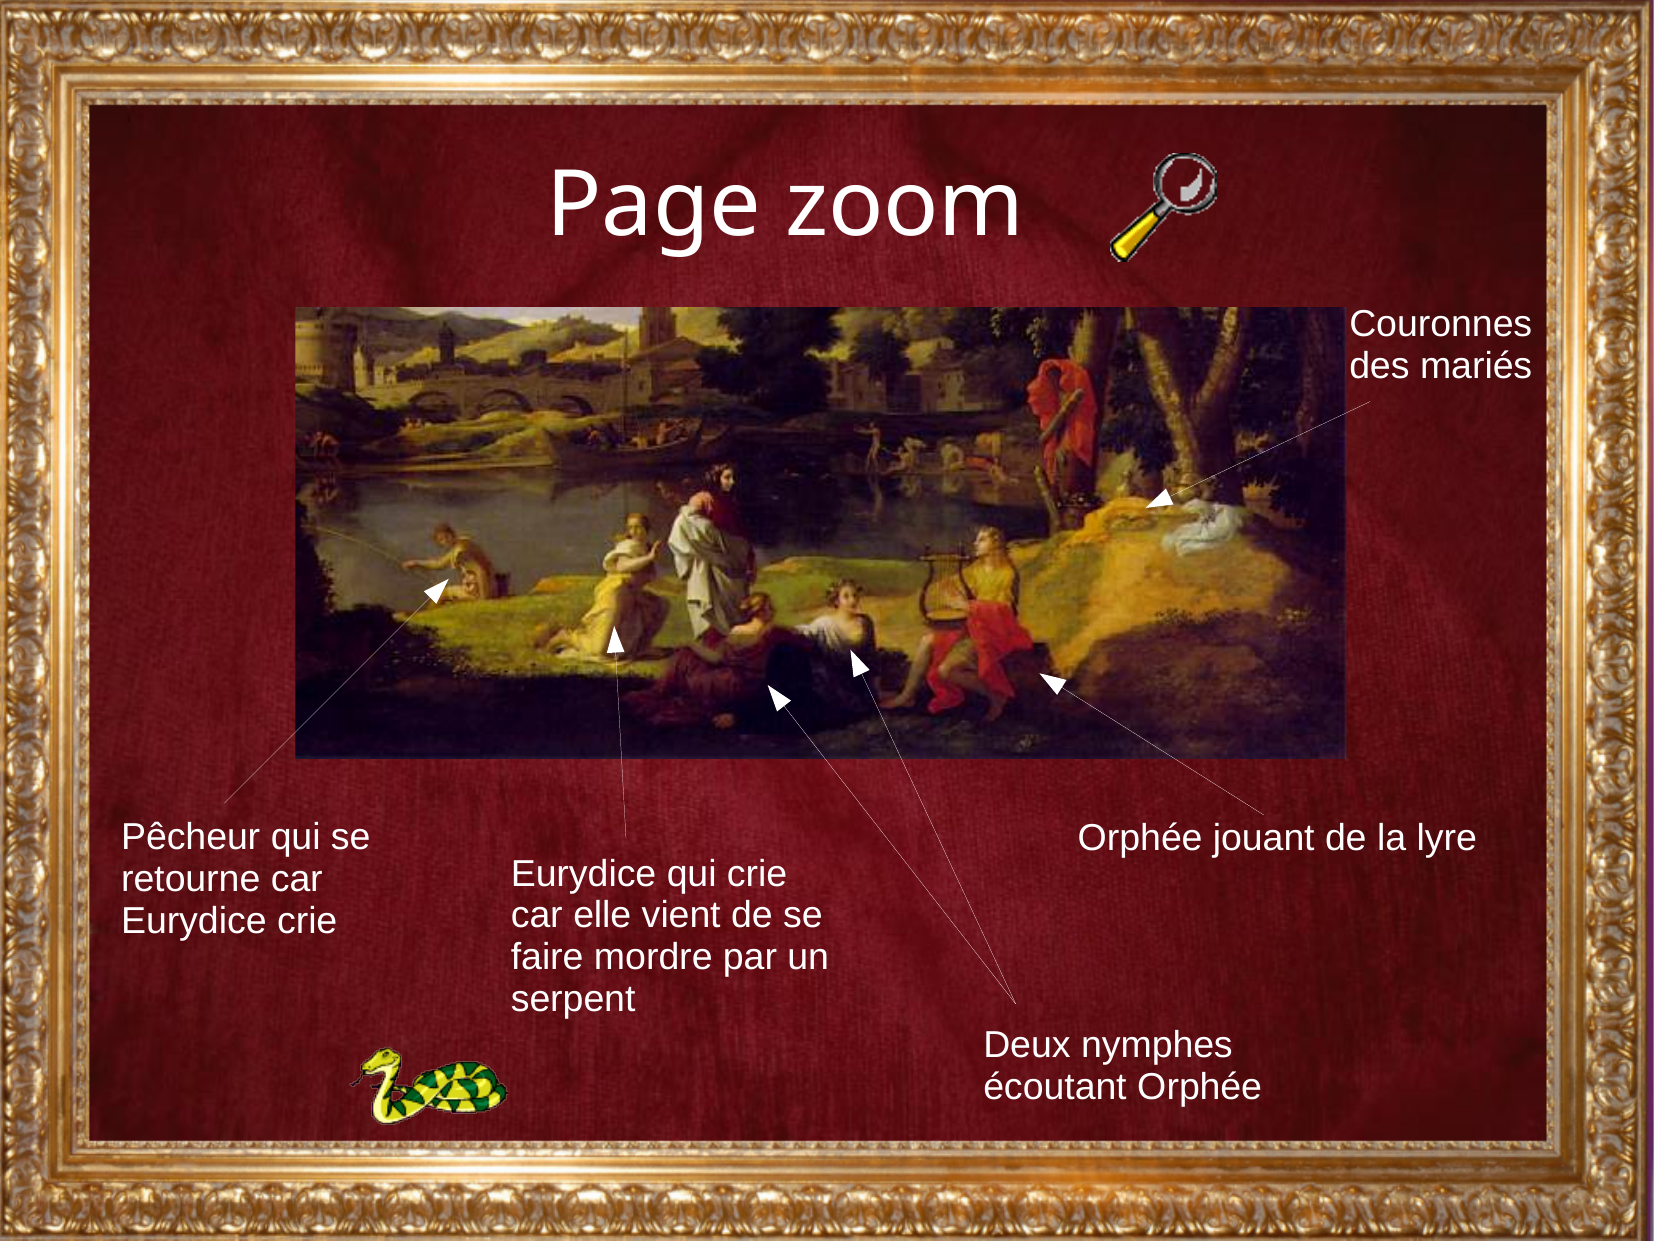

Page zoom
Couronnes des mariés
Pêcheur qui se retourne car Eurydice crie
Orphée jouant de la lyre
Eurydice qui crie car elle vient de se faire mordre par un serpent
Deux nymphes écoutant Orphée